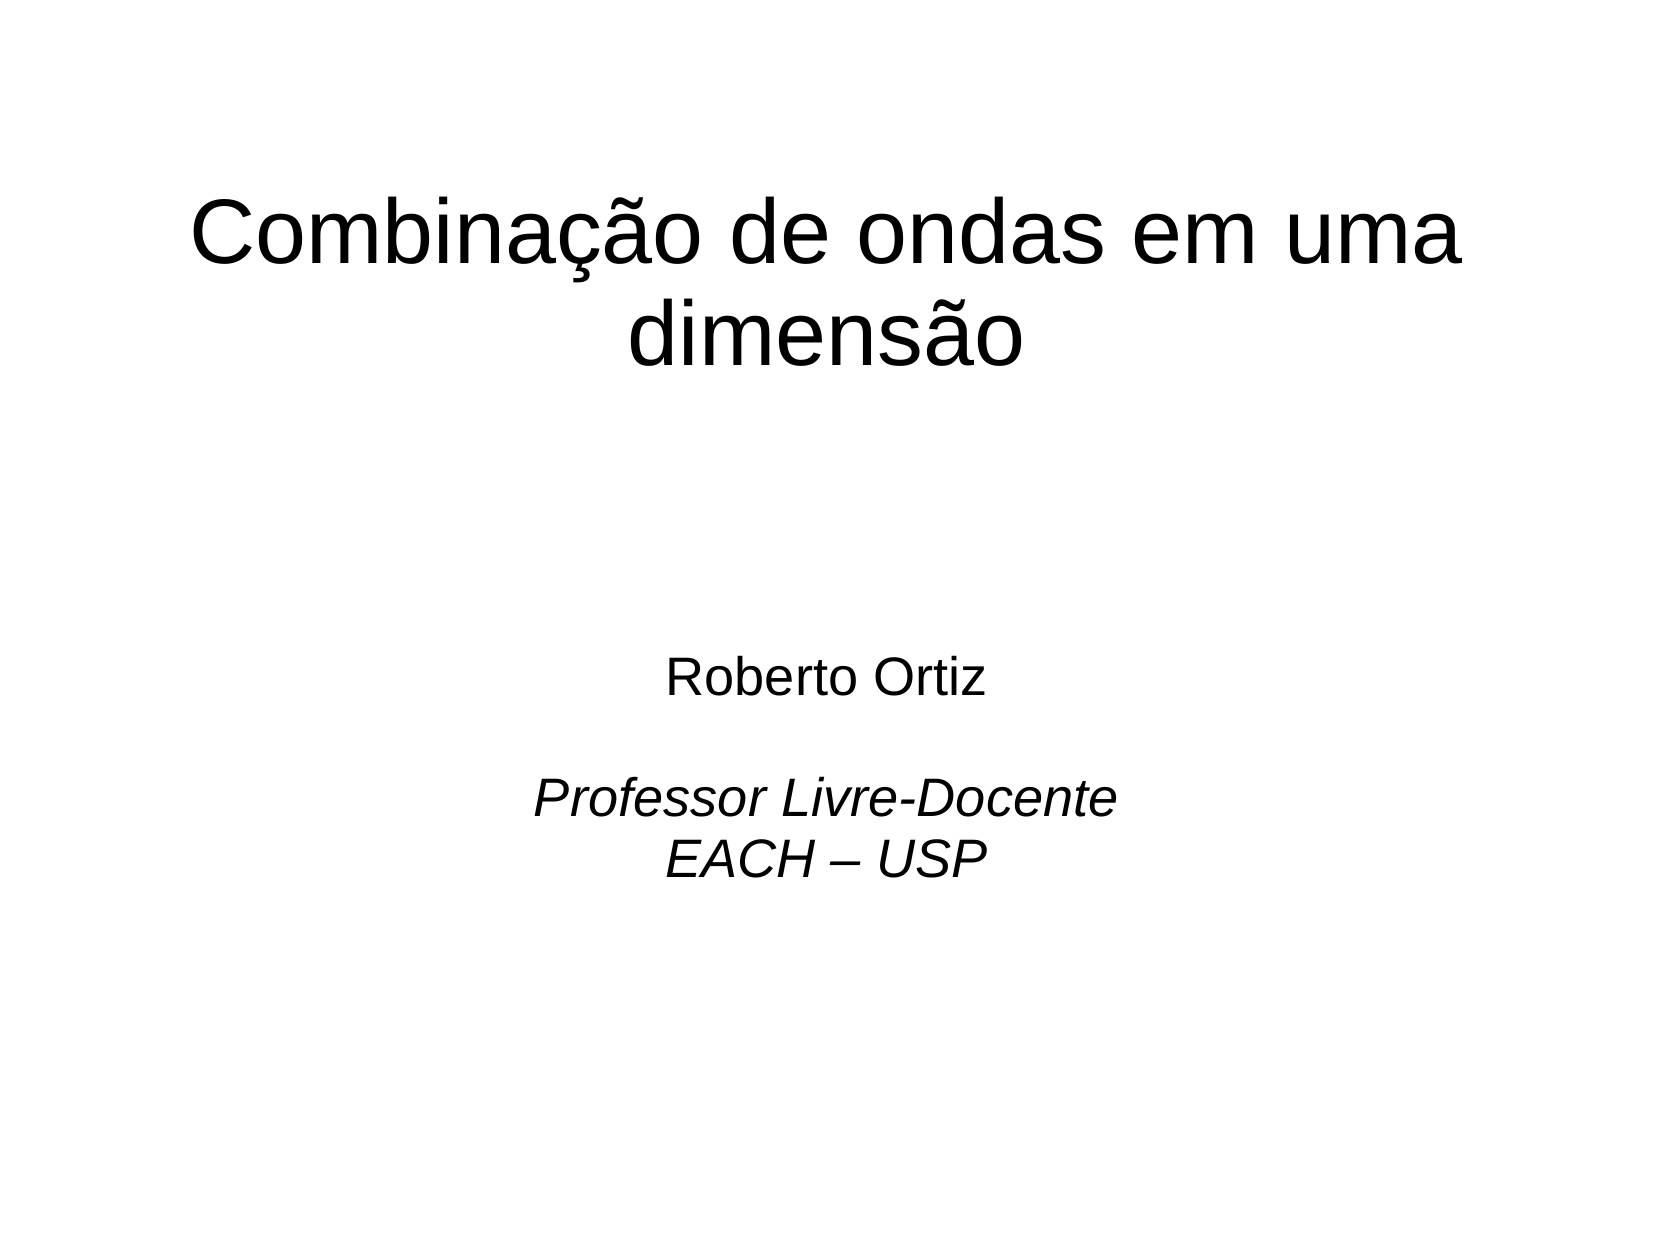

# Combinação de ondas em uma dimensão
Roberto Ortiz
Professor Livre-Docente
EACH – USP